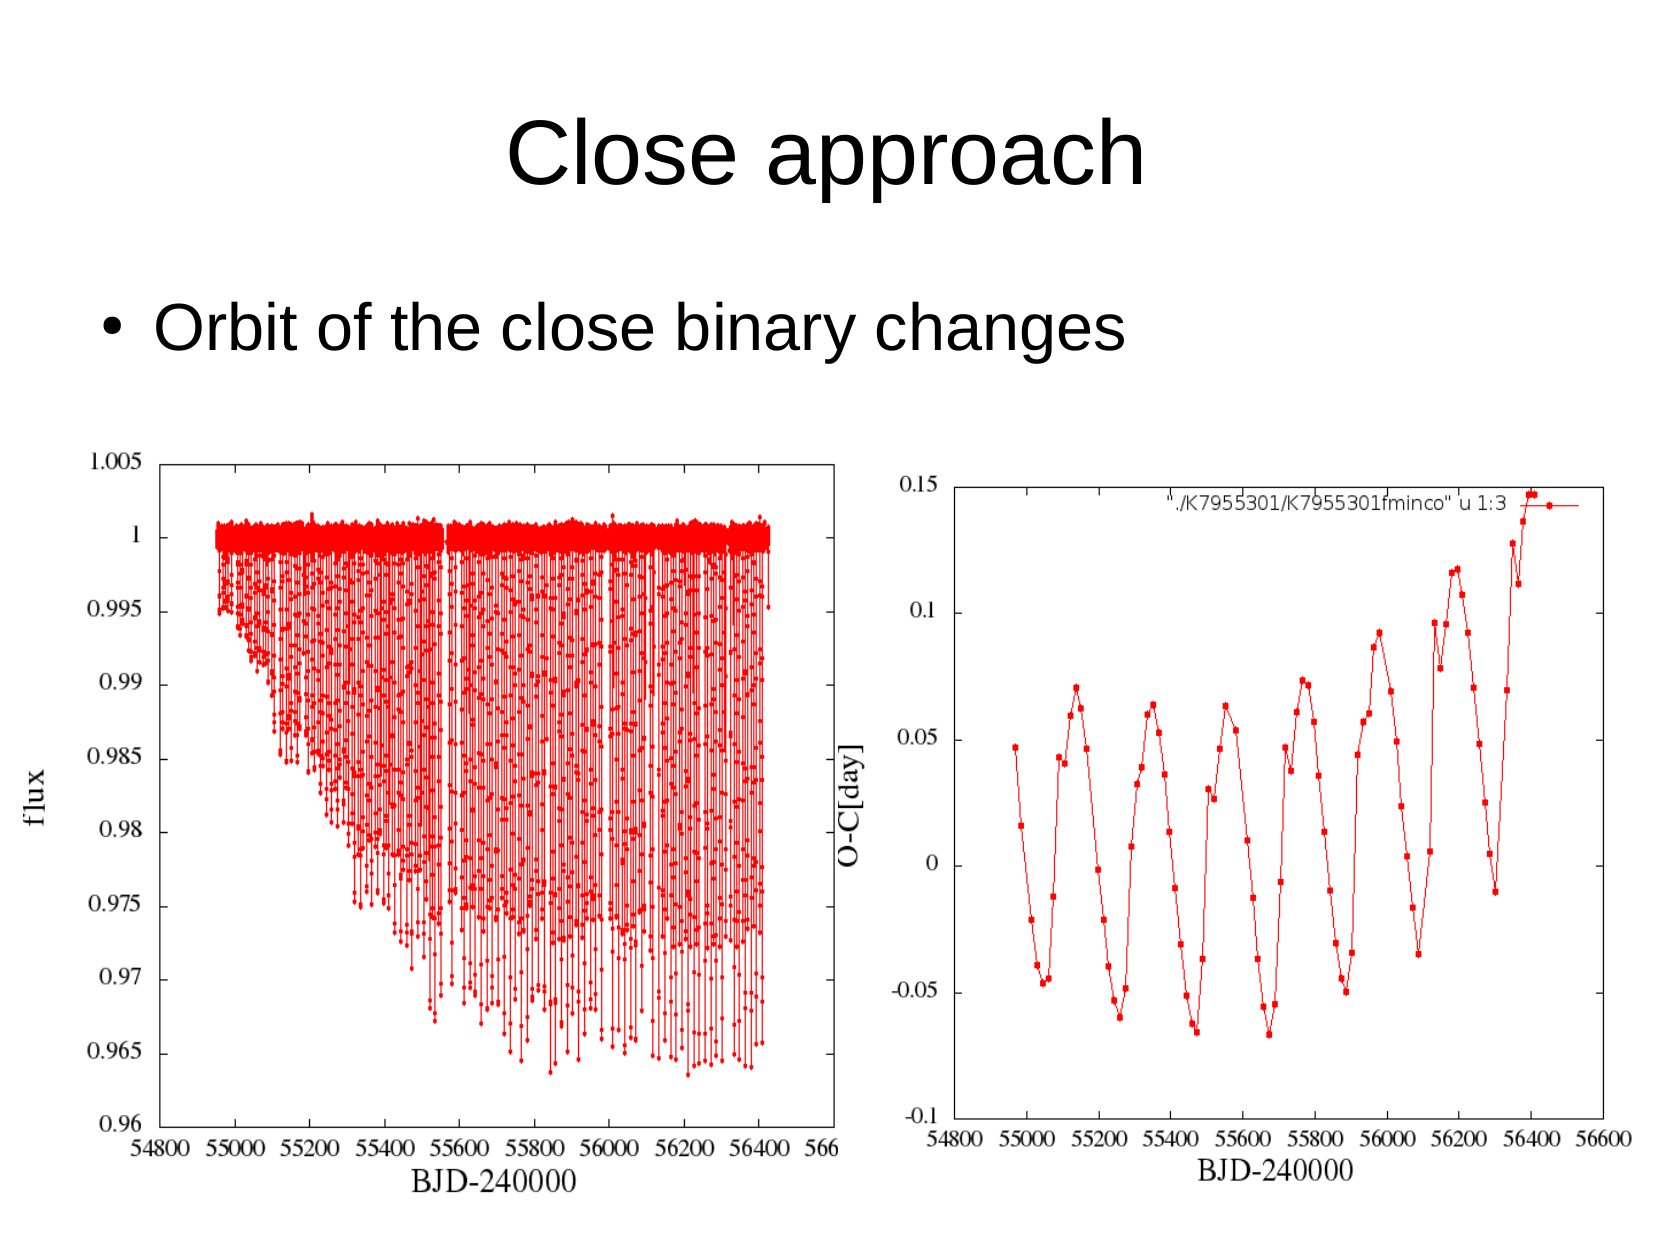

# Close approach
Orbit of the close binary changes